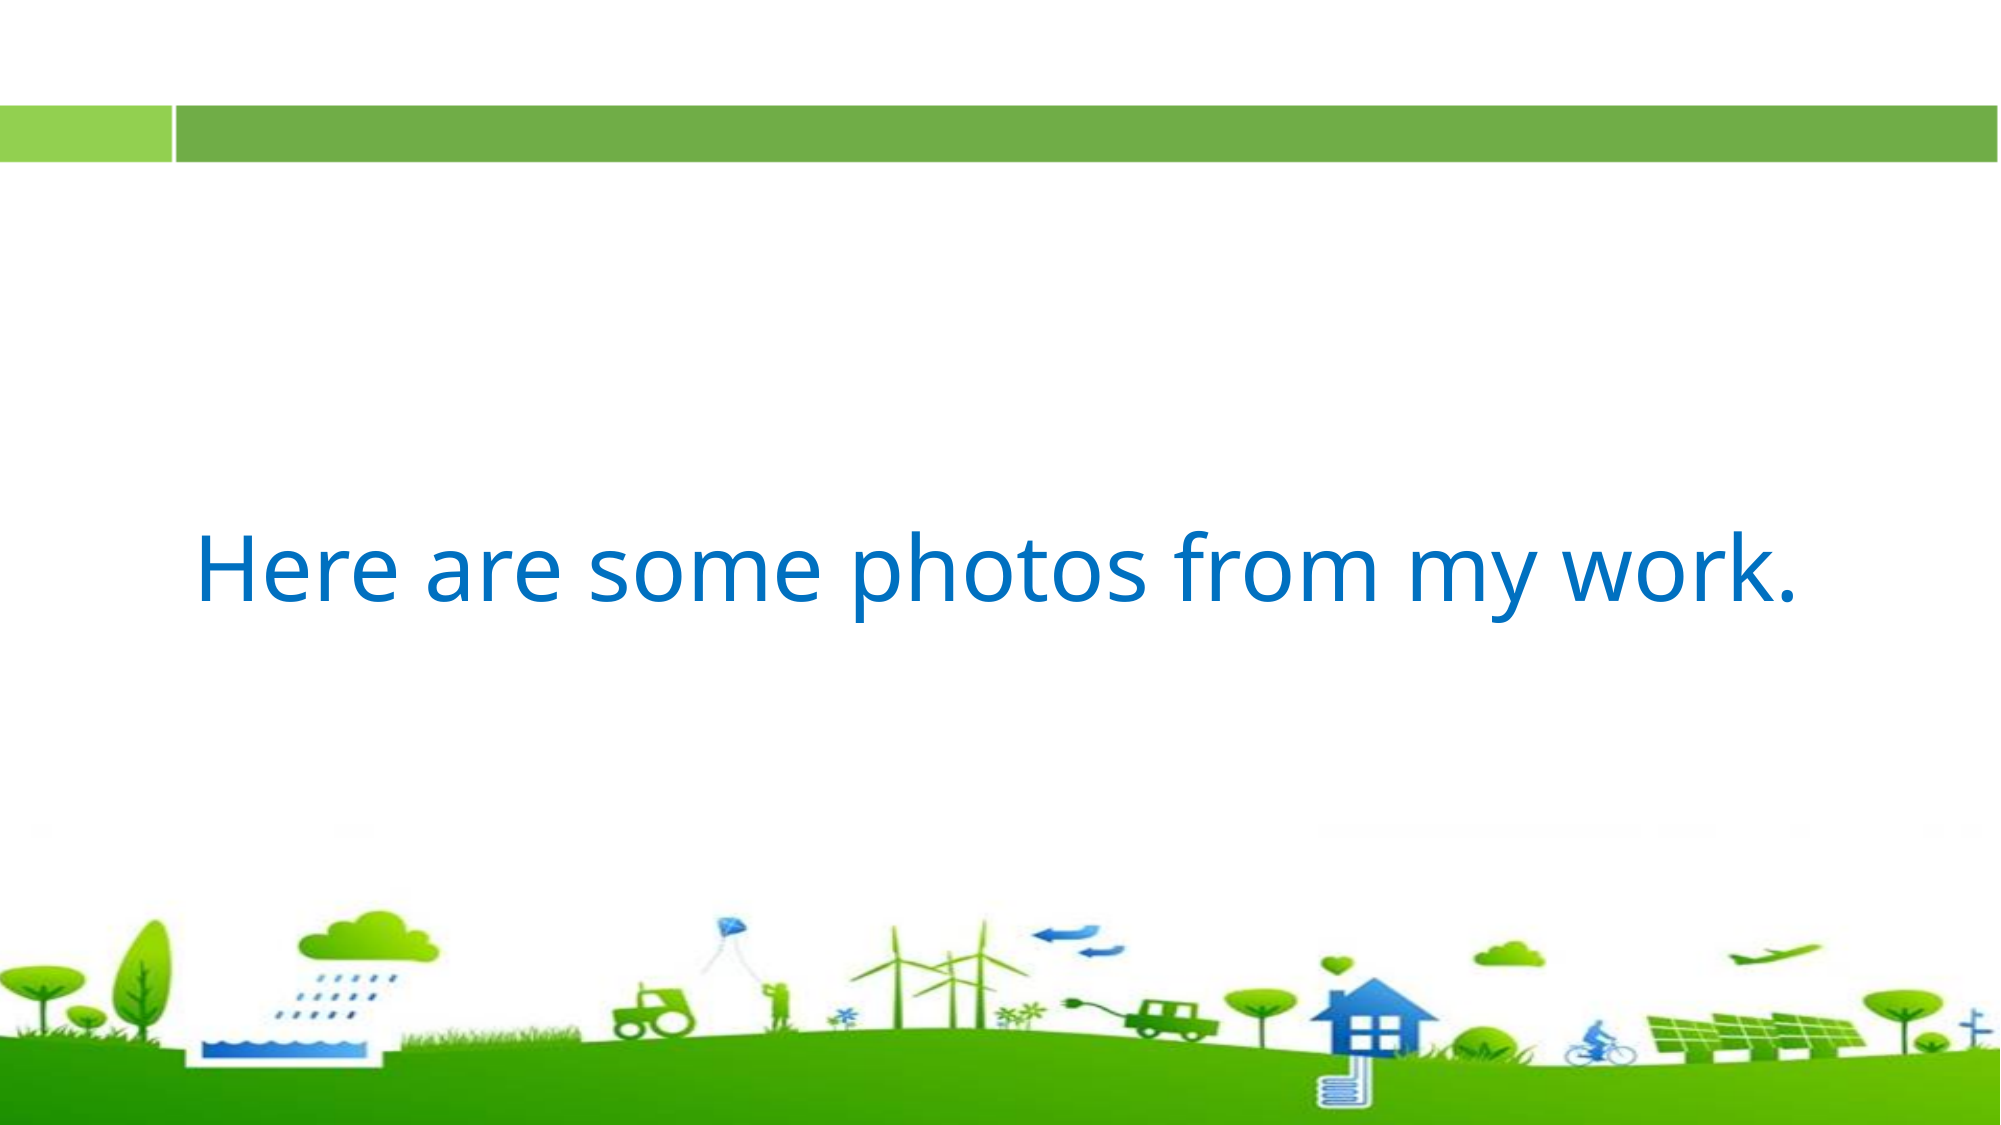

# Here are some photos from my work.